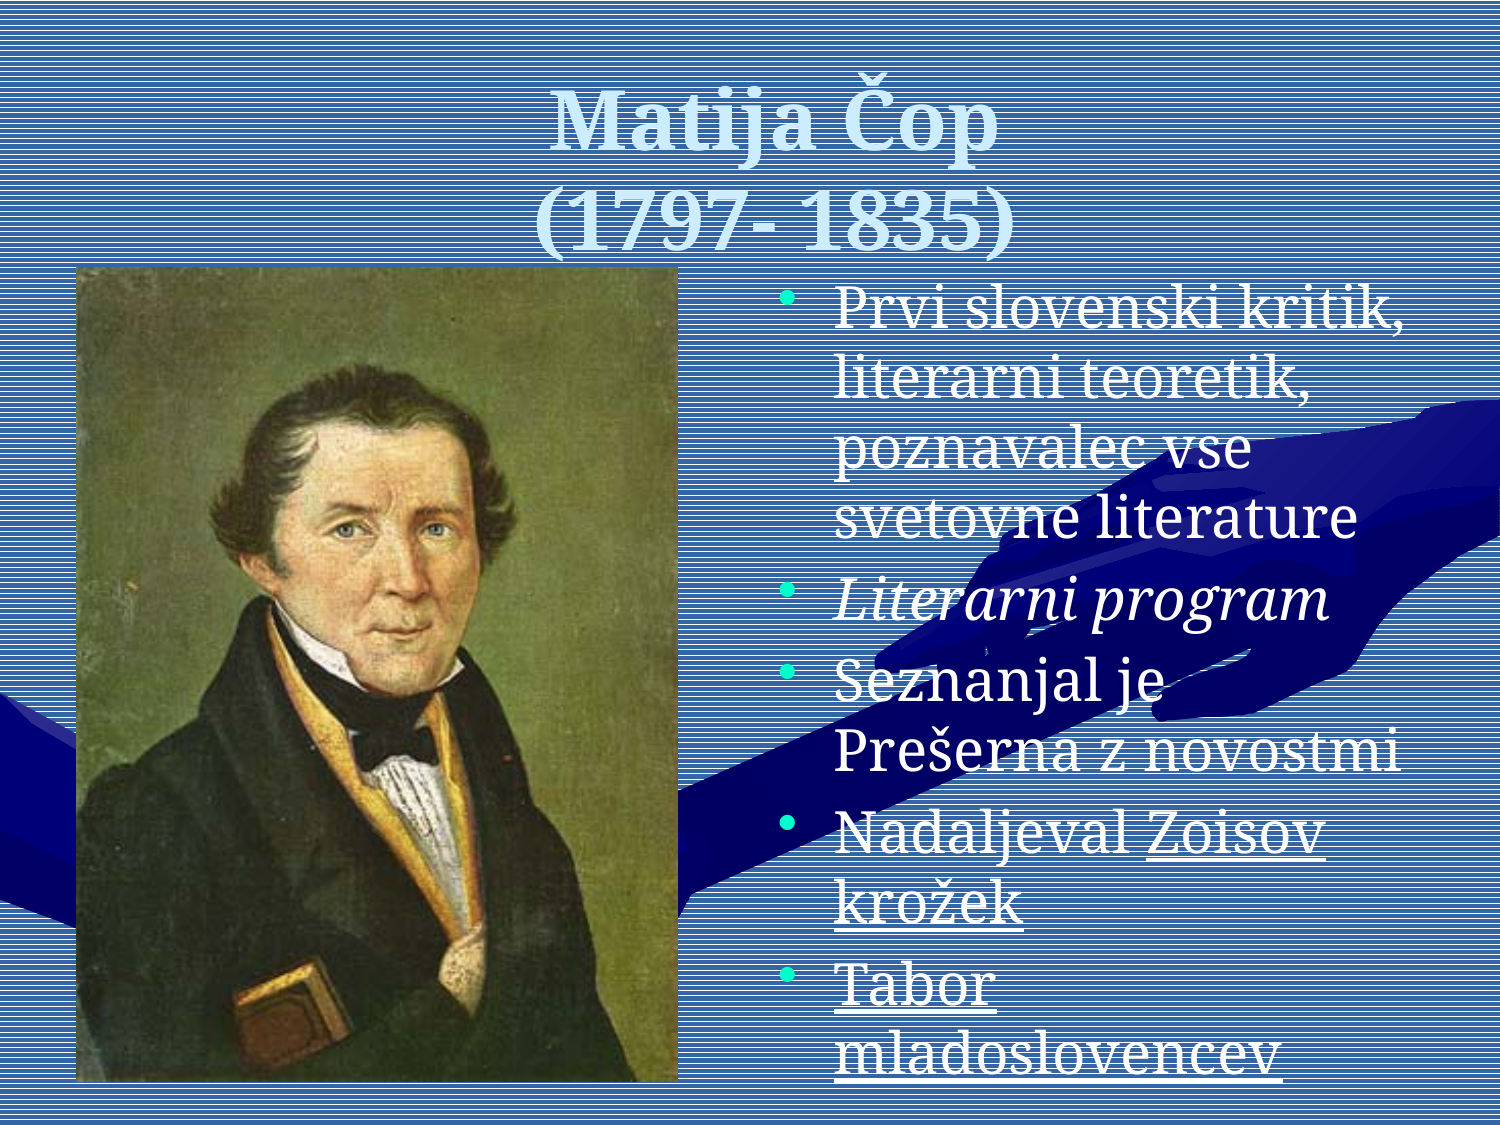

# Matija Čop (1797- 1835)
Prvi slovenski kritik, literarni teoretik, poznavalec vse svetovne literature
Literarni program
Seznanjal je Prešerna z novostmi
Nadaljeval Zoisov krožek
Tabor mladoslovencev